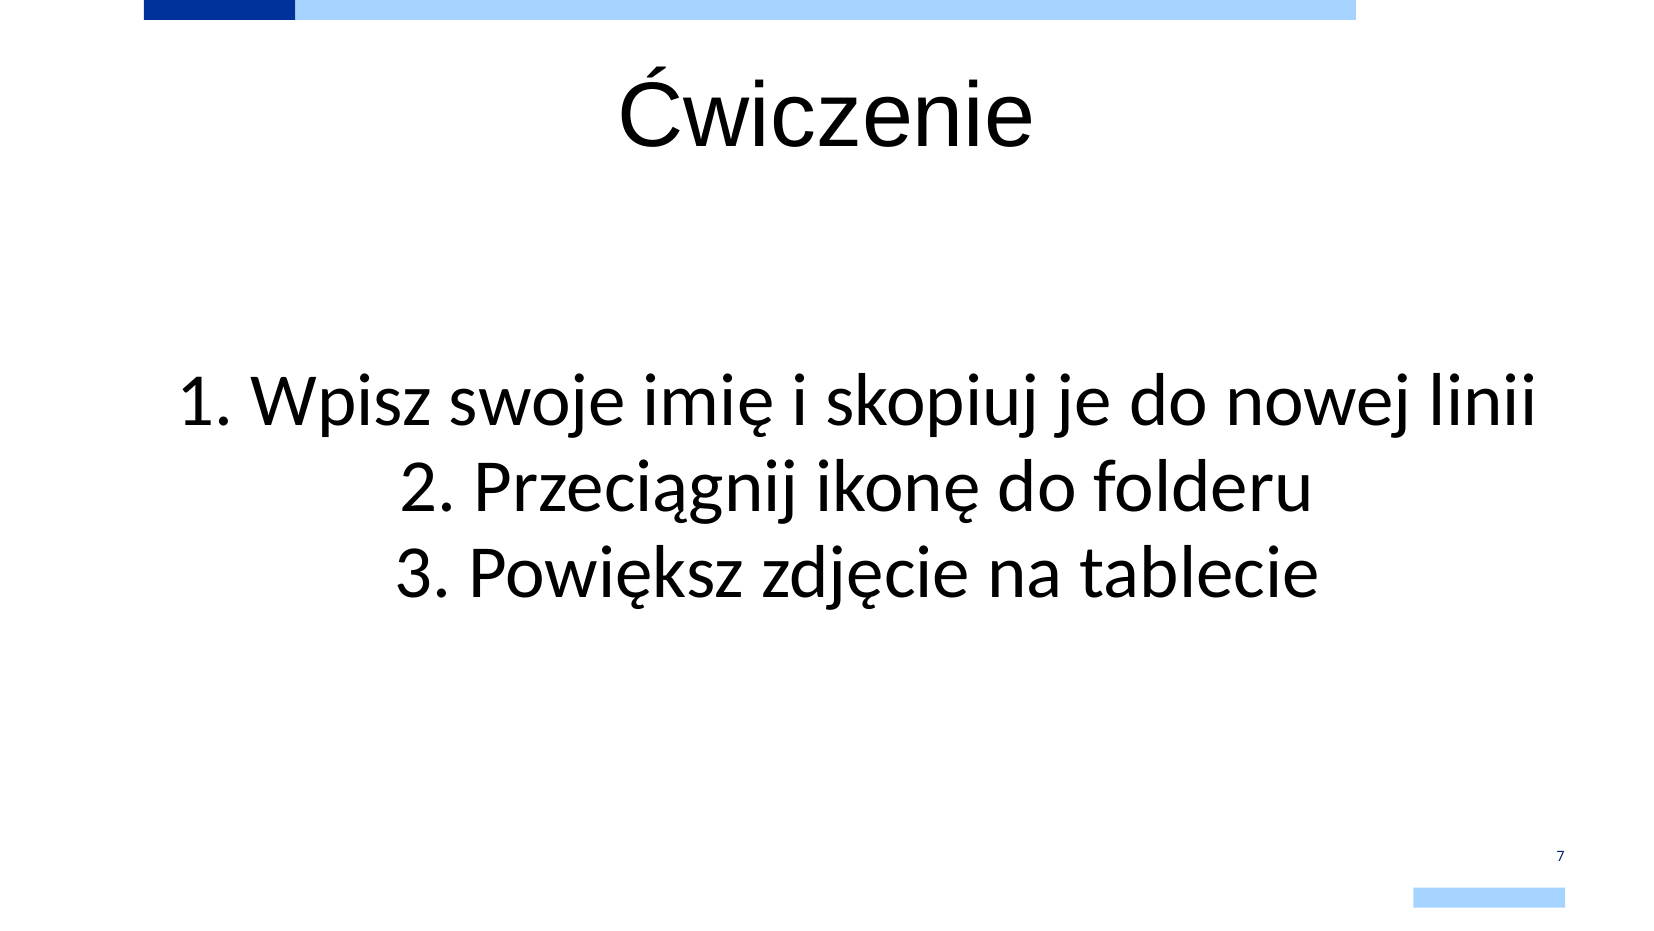

# Ćwiczenie
1. Wpisz swoje imię i skopiuj je do nowej linii
2. Przeciągnij ikonę do folderu
3. Powiększ zdjęcie na tablecie